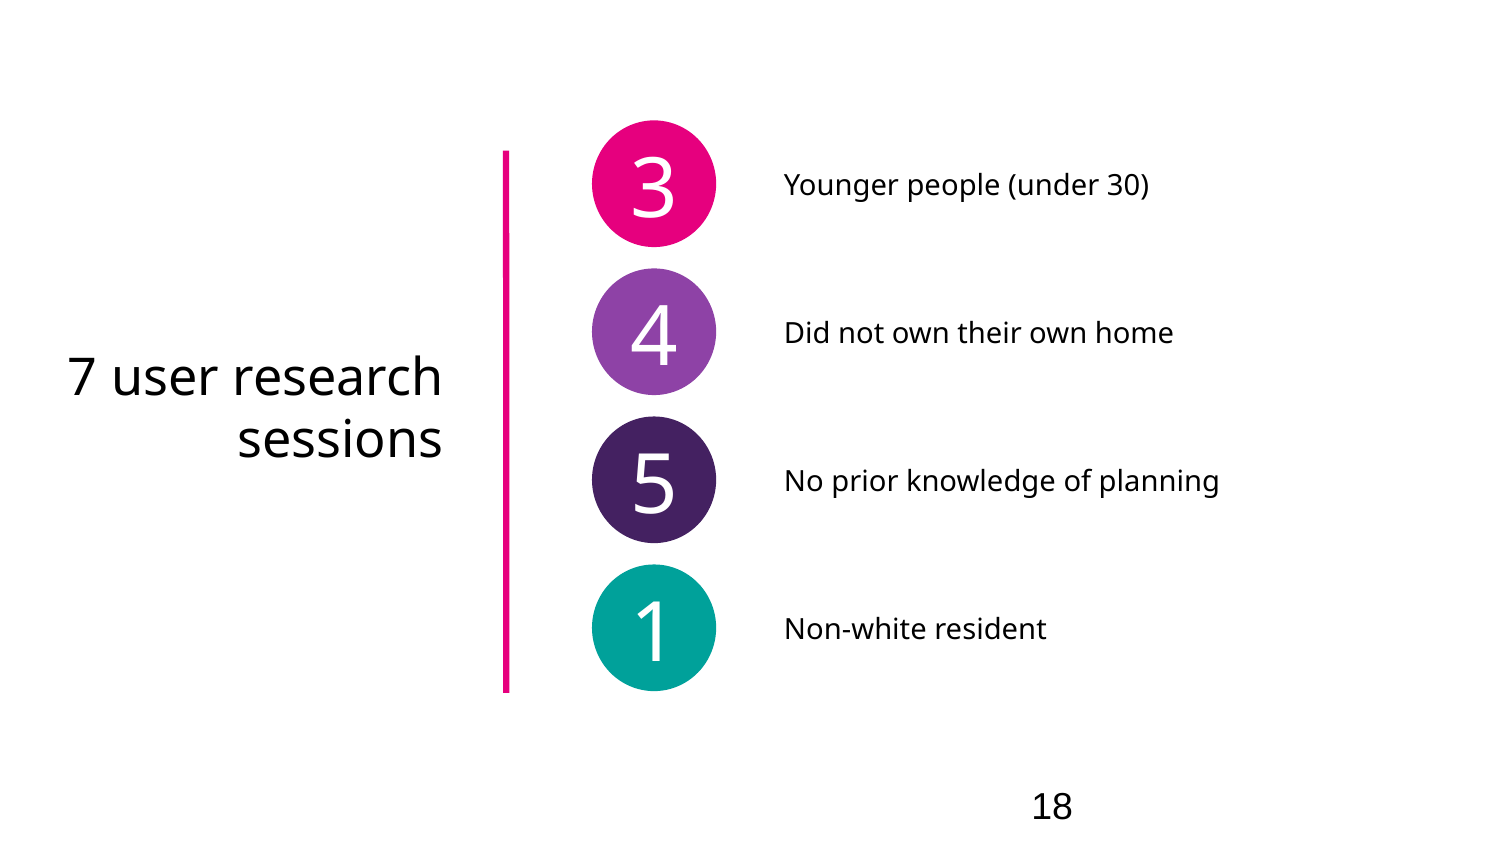

3
Younger people (under 30)
# 7 user research sessions
4
Did not own their own home
5
No prior knowledge of planning
1
Non-white resident